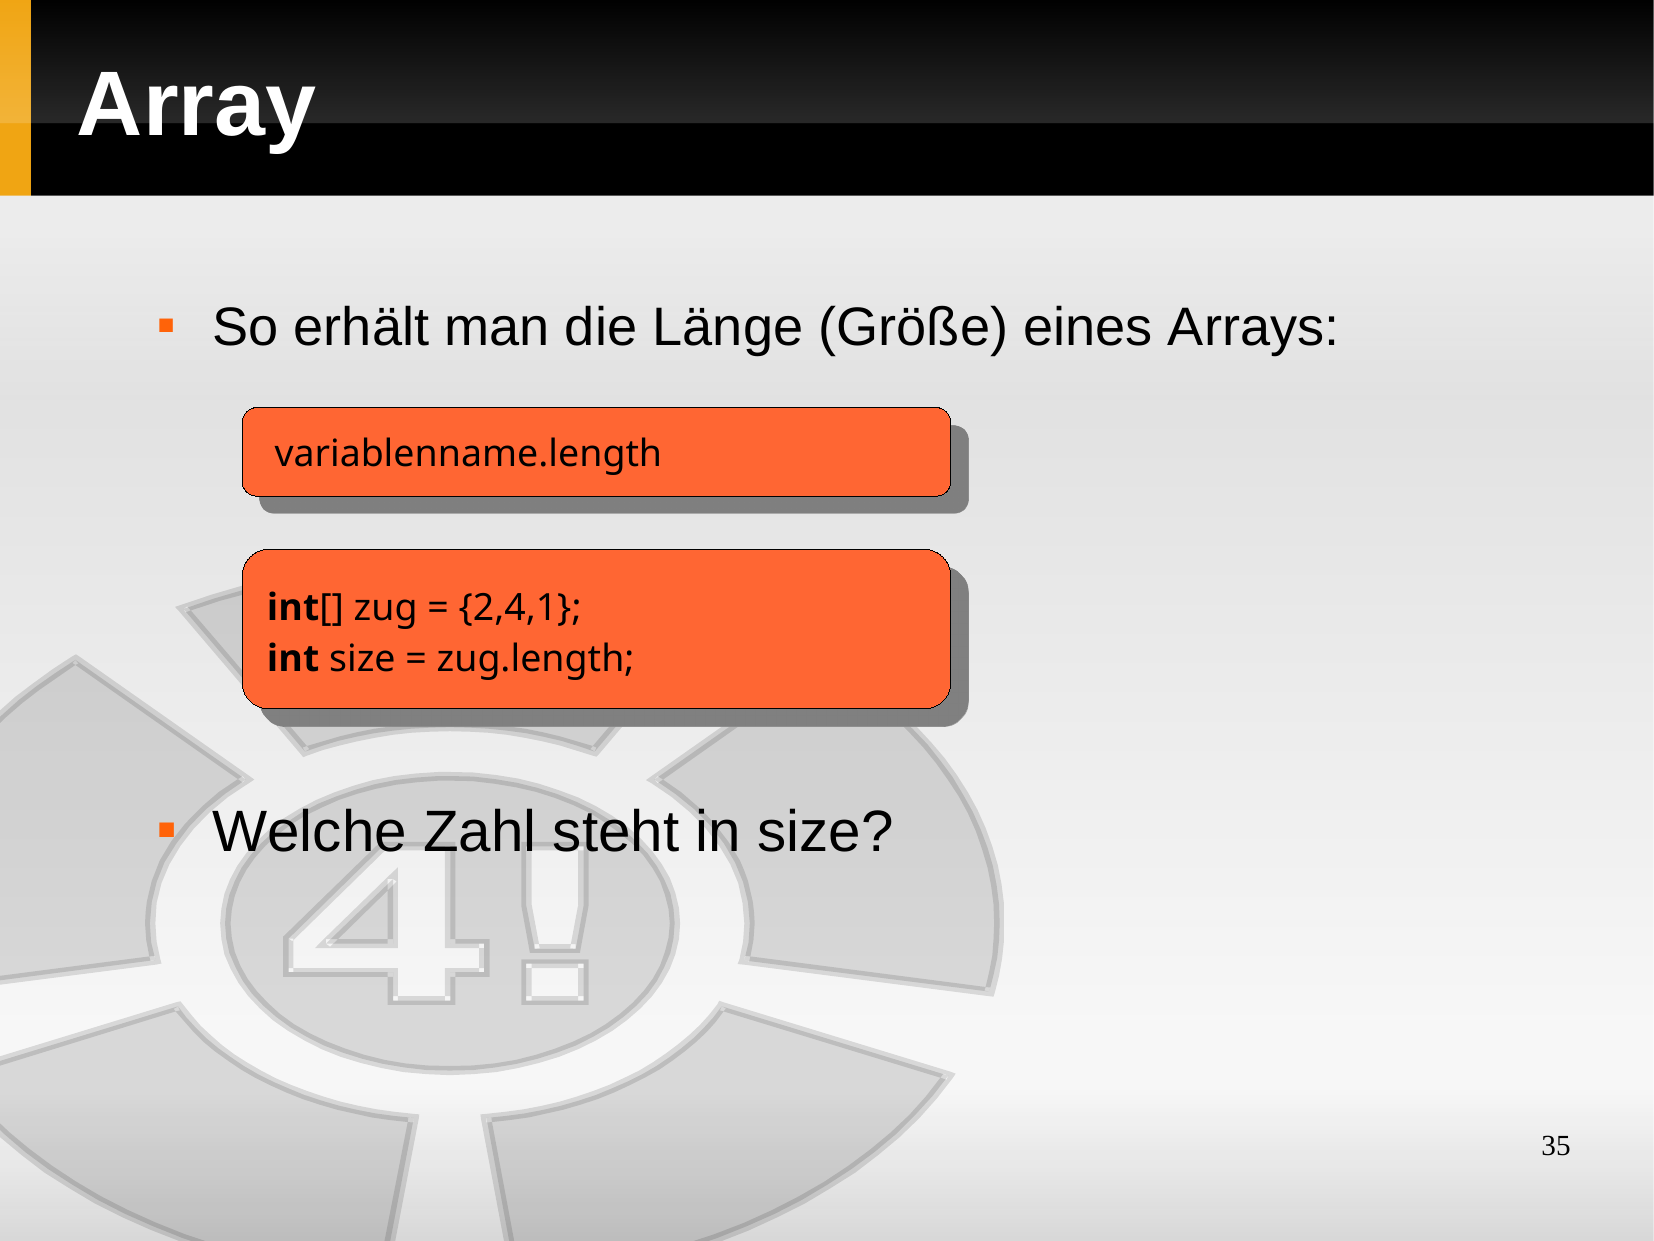

# Array
So erhält man die Länge (Größe) eines Arrays:
Welche Zahl steht in size?
variablenname.length
int[] zug = {2,4,1};
int size = zug.length;
35